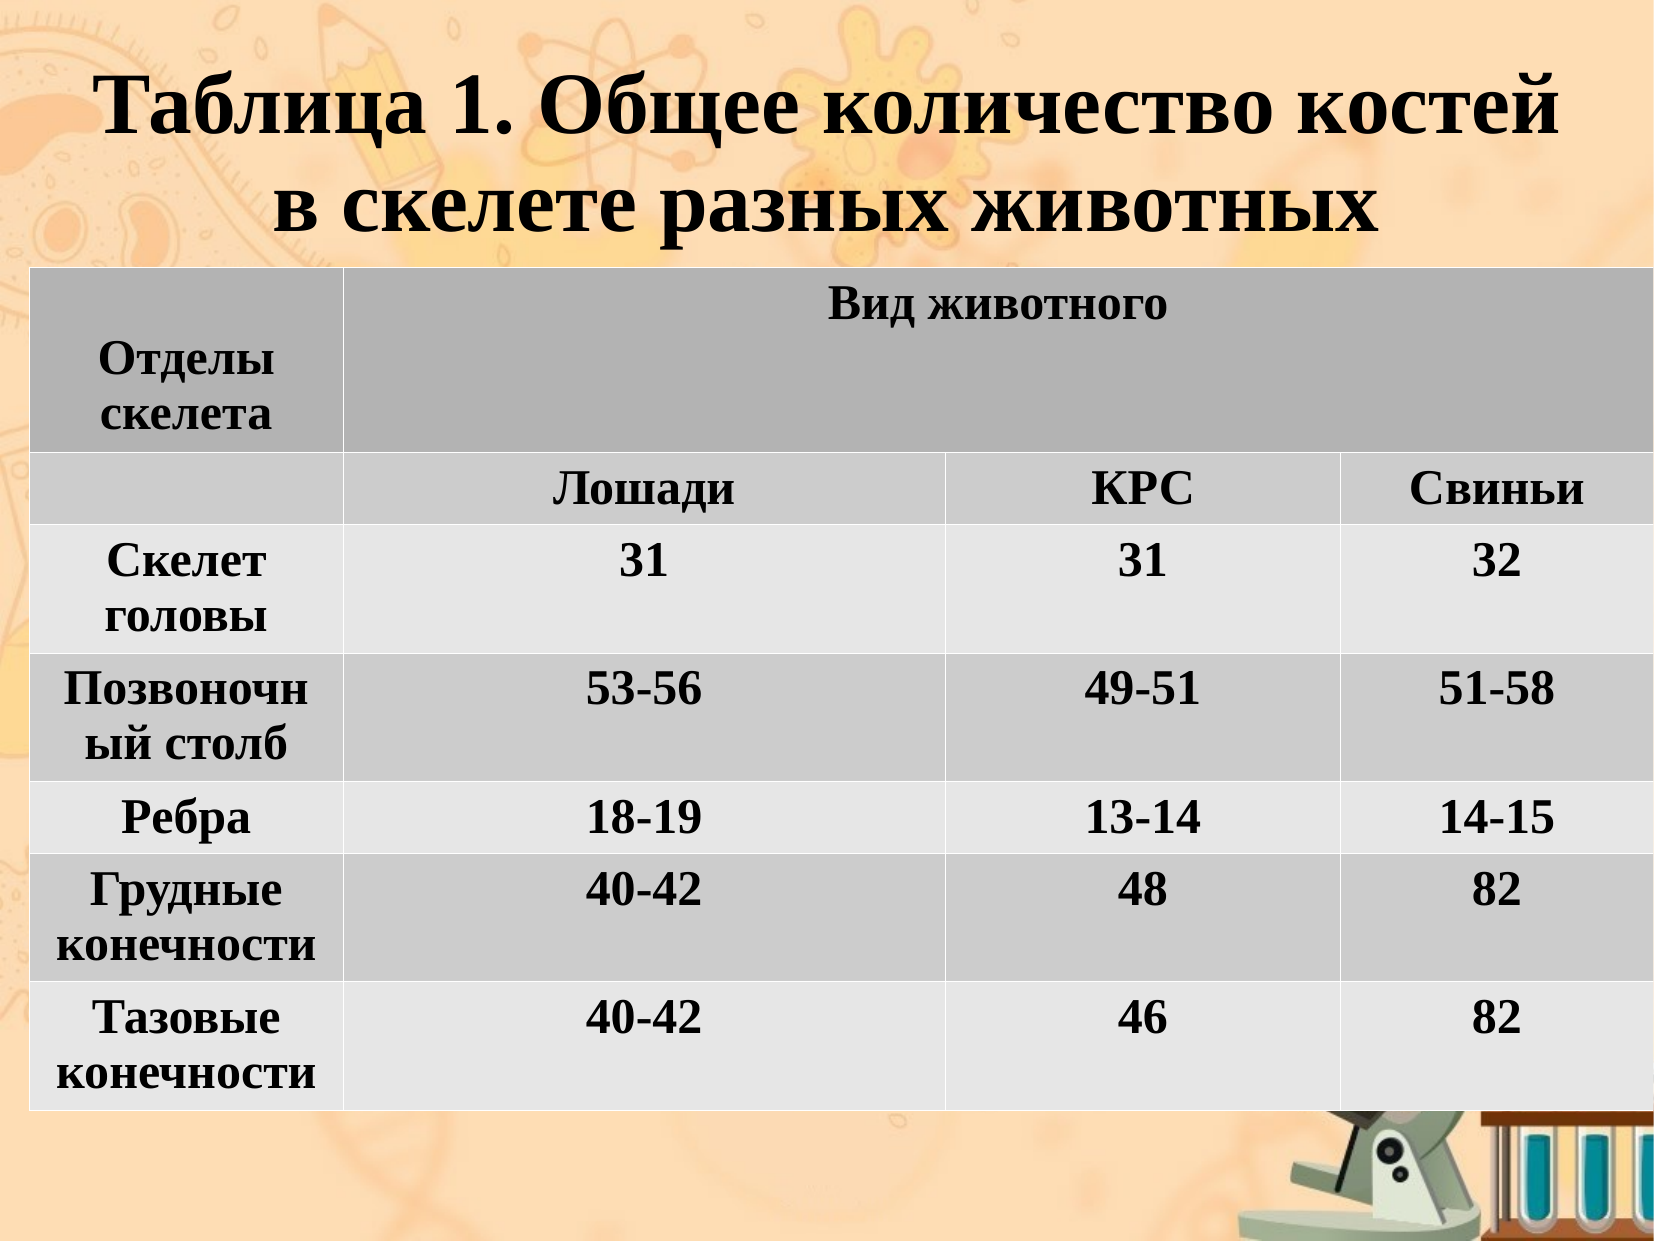

# Таблица 1. Общее количество костей в скелете разных животных
| Отделы скелета | Вид животного | | |
| --- | --- | --- | --- |
| | Лошади | КРС | Свиньи |
| Скелет головы | 31 | 31 | 32 |
| Позвоночный столб | 53-56 | 49-51 | 51-58 |
| Ребра | 18-19 | 13-14 | 14-15 |
| Грудные конечности | 40-42 | 48 | 82 |
| Тазовые конечности | 40-42 | 46 | 82 |